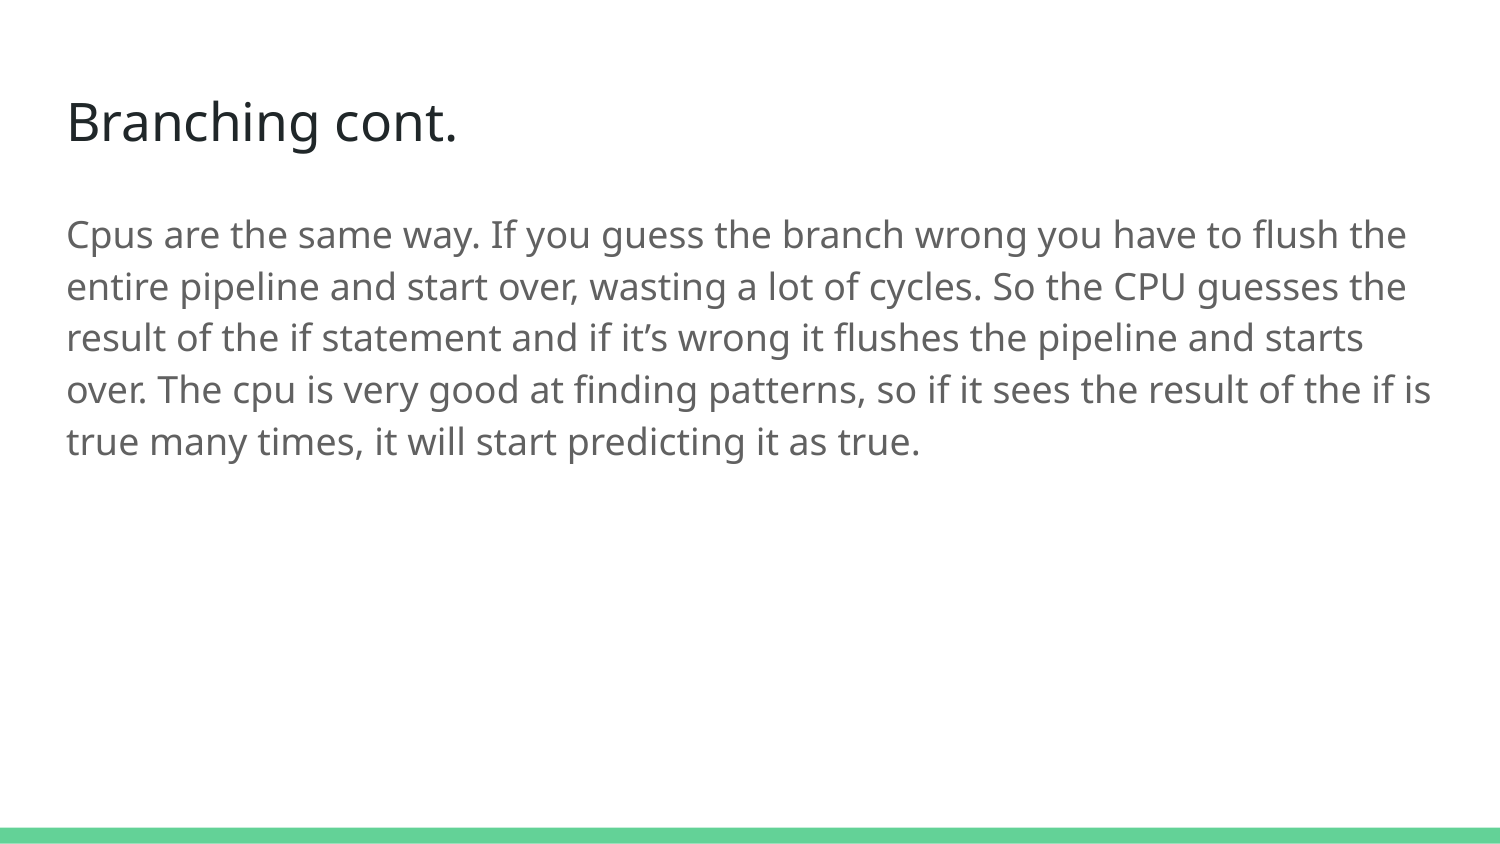

# Branching cont.
Cpus are the same way. If you guess the branch wrong you have to flush the entire pipeline and start over, wasting a lot of cycles. So the CPU guesses the result of the if statement and if it’s wrong it flushes the pipeline and starts over. The cpu is very good at finding patterns, so if it sees the result of the if is true many times, it will start predicting it as true.